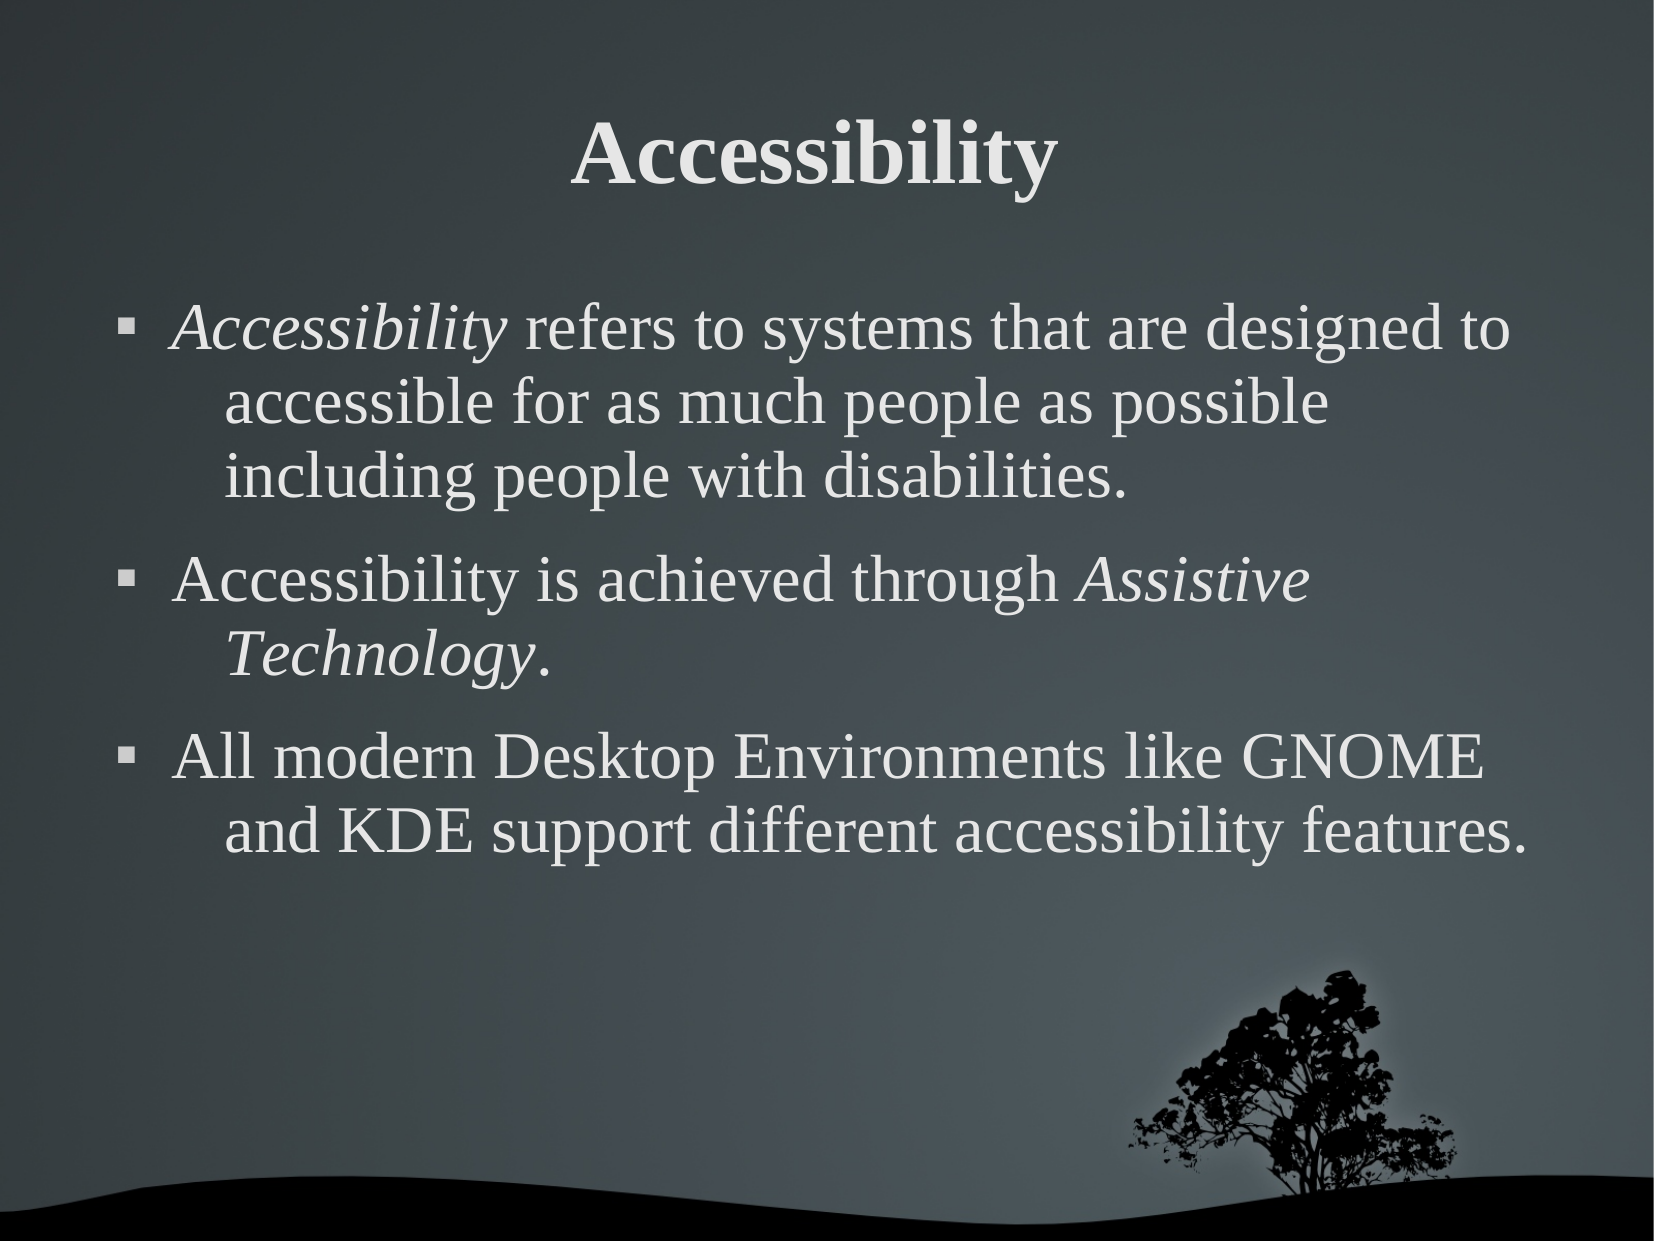

# Accessibility
Accessibility refers to systems that are designed to accessible for as much people as possible including people with disabilities.
Accessibility is achieved through Assistive Technology.
All modern Desktop Environments like GNOME and KDE support different accessibility features.